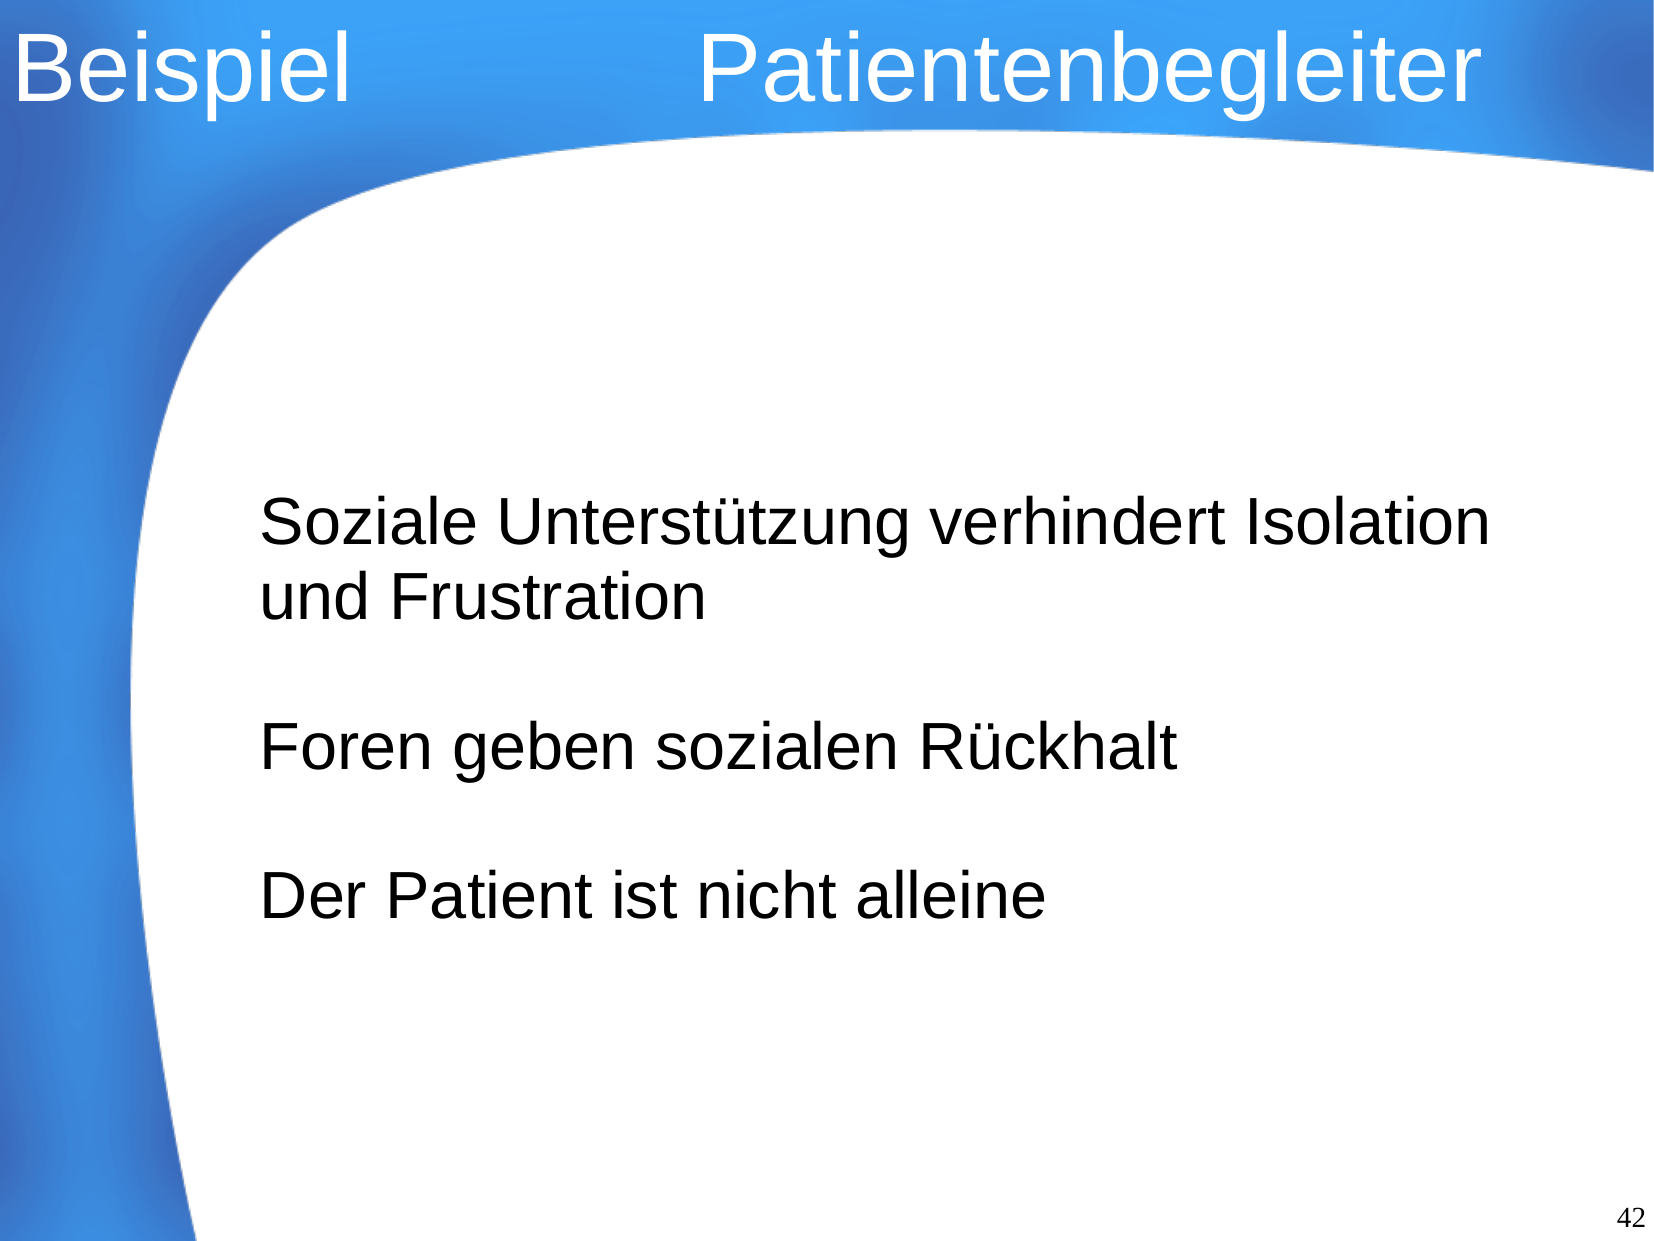

Beispiel
# Patientenbegleiter
Soziale Unterstützung verhindert Isolation und Frustration
Foren geben sozialen Rückhalt
Der Patient ist nicht alleine
42